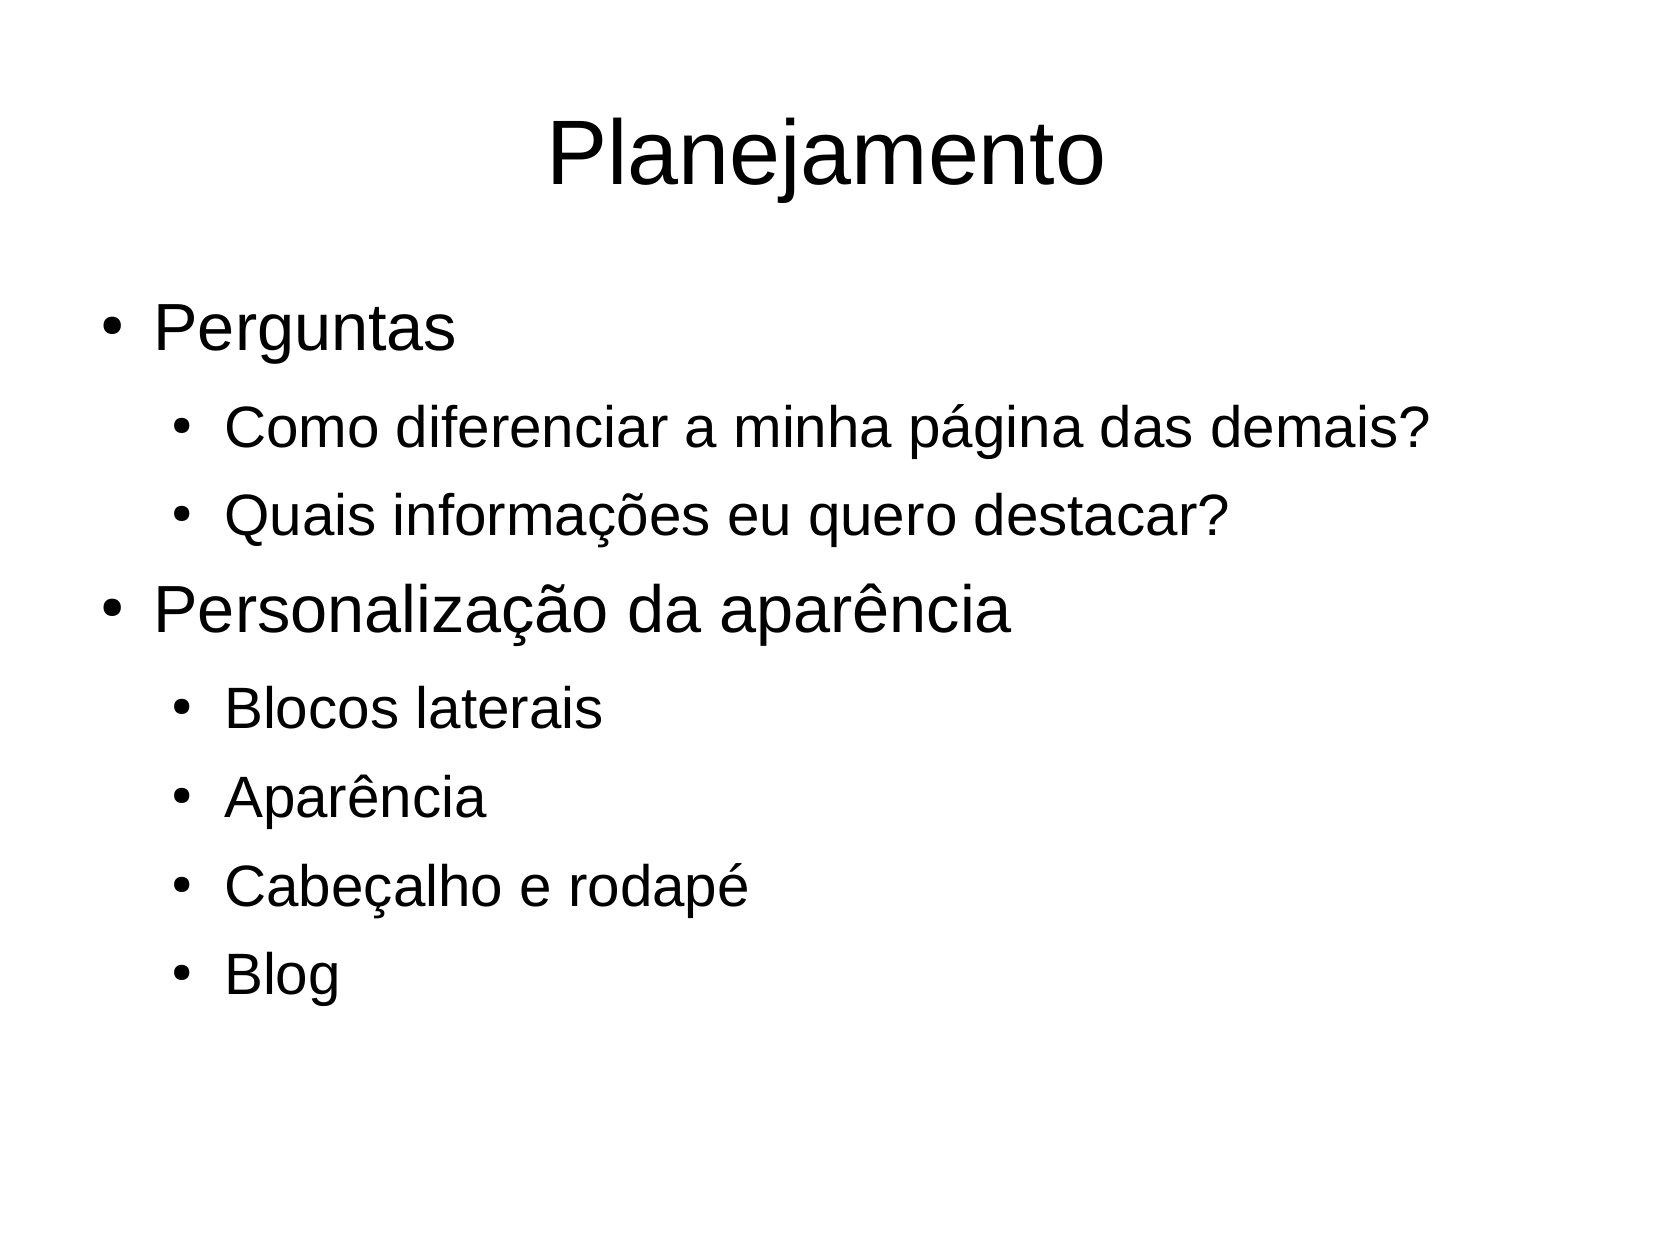

# Planejamento
Perguntas
Como diferenciar a minha página das demais?
Quais informações eu quero destacar?
Personalização da aparência
Blocos laterais
Aparência
Cabeçalho e rodapé
Blog